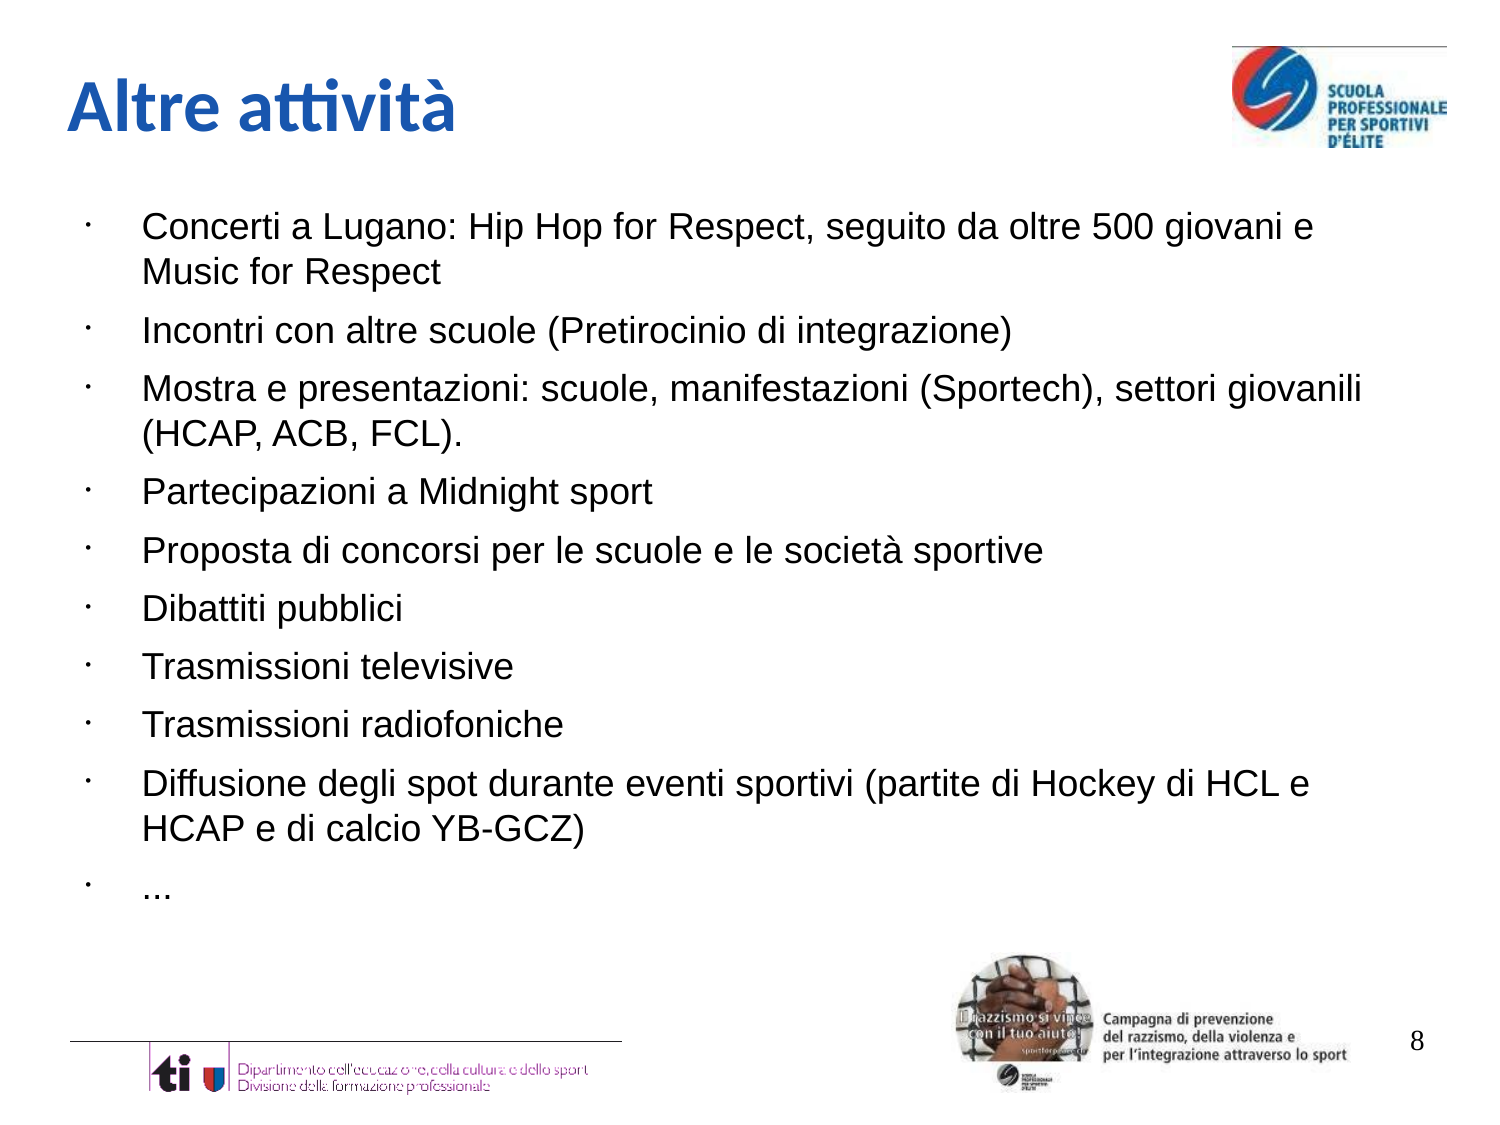

Altre attività
# Concerti a Lugano: Hip Hop for Respect, seguito da oltre 500 giovani e Music for Respect
Incontri con altre scuole (Pretirocinio di integrazione)
Mostra e presentazioni: scuole, manifestazioni (Sportech), settori giovanili (HCAP, ACB, FCL).
Partecipazioni a Midnight sport
Proposta di concorsi per le scuole e le società sportive
Dibattiti pubblici
Trasmissioni televisive
Trasmissioni radiofoniche
Diffusione degli spot durante eventi sportivi (partite di Hockey di HCL e HCAP e di calcio YB-GCZ)
...
8